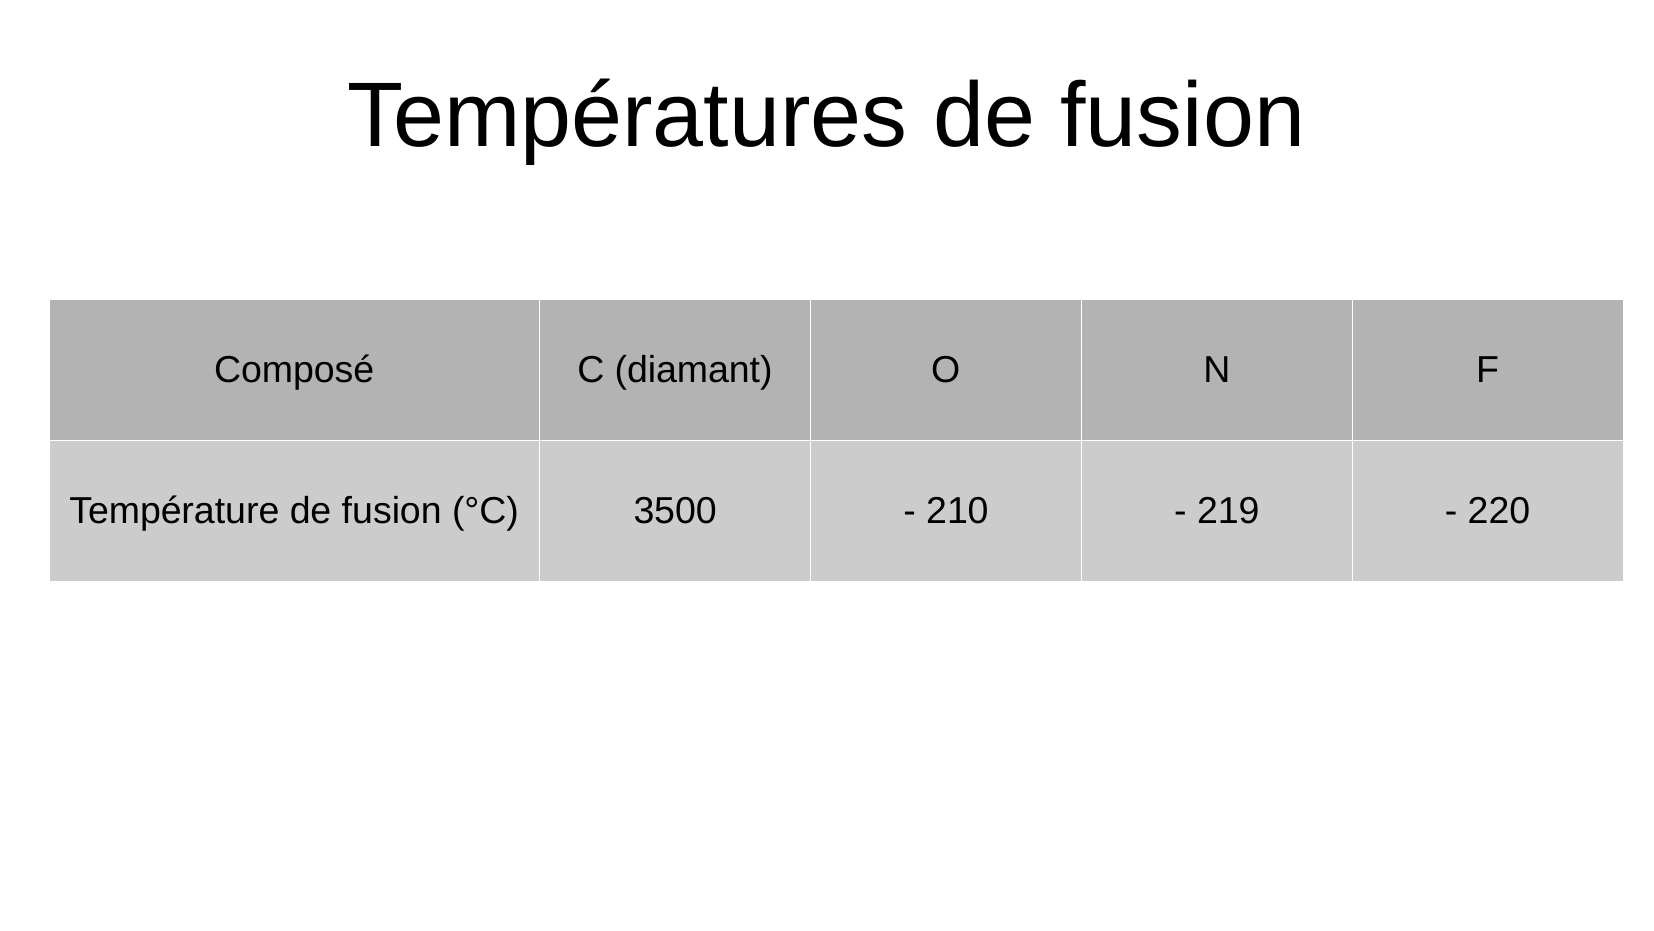

# Températures de fusion
| Composé | C (diamant) | O | N | F |
| --- | --- | --- | --- | --- |
| Température de fusion (°C) | 3500 | - 210 | - 219 | - 220 |